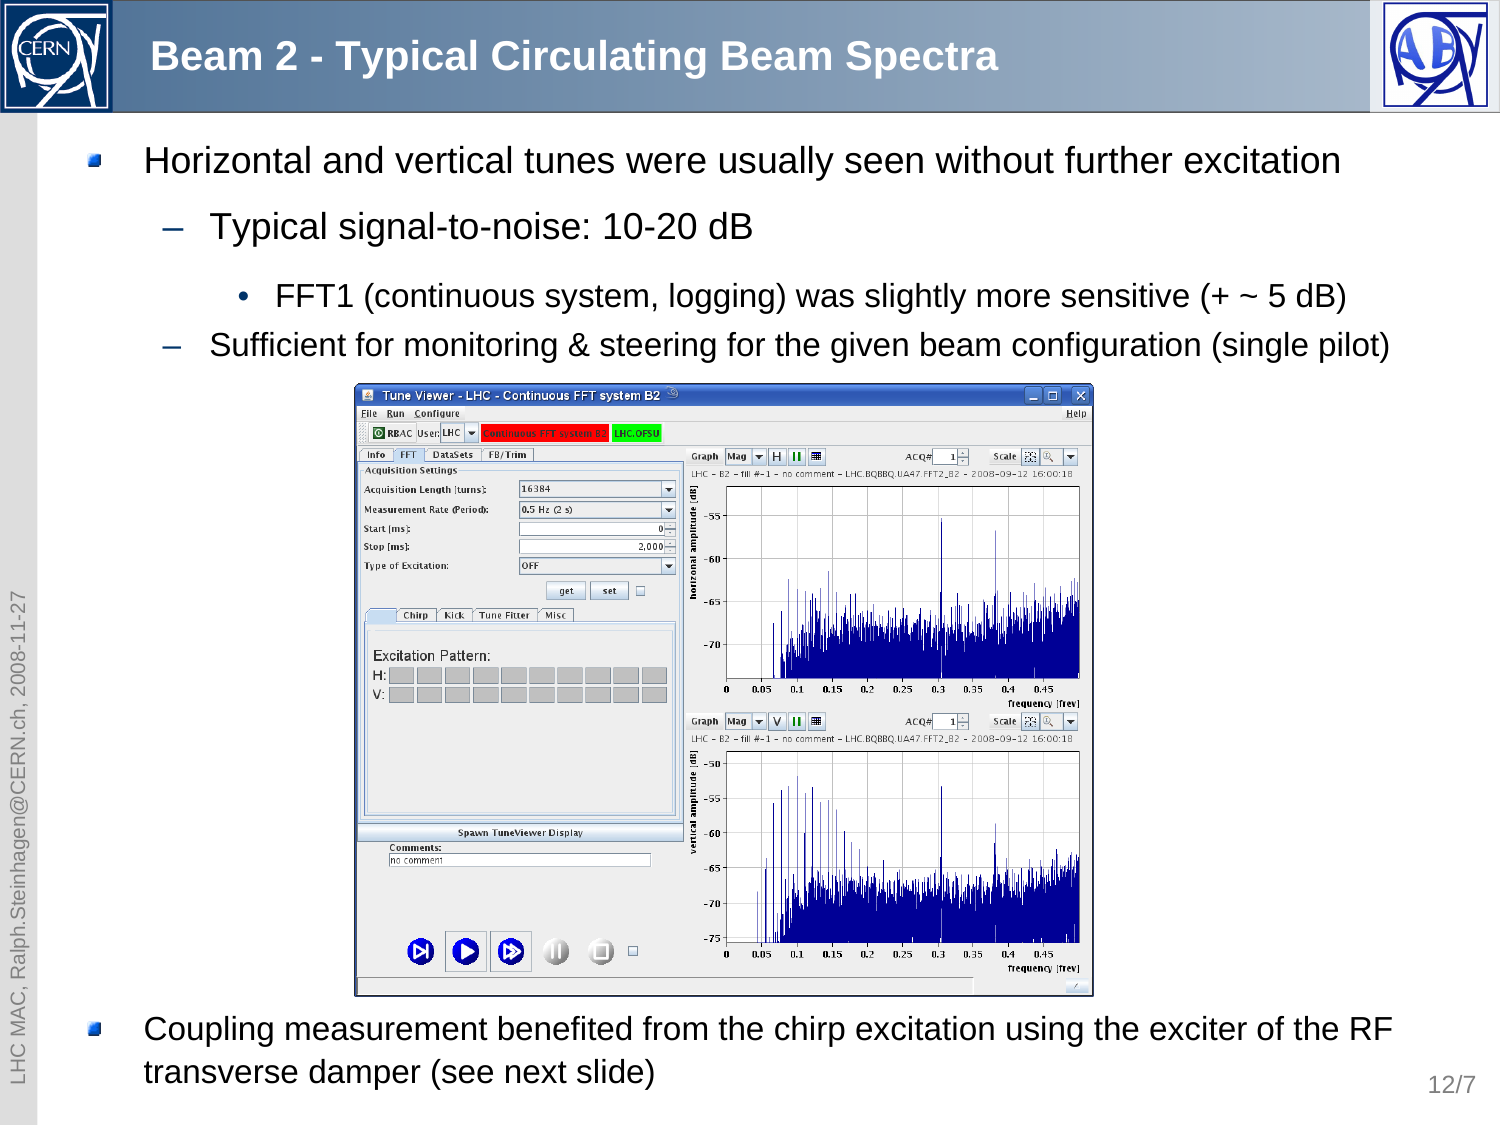

# Beam 2 - Typical Circulating Beam Spectra
Horizontal and vertical tunes were usually seen without further excitation
Typical signal-to-noise: 10-20 dB
FFT1 (continuous system, logging) was slightly more sensitive (+ ~ 5 dB)
Sufficient for monitoring & steering for the given beam configuration (single pilot)
Coupling measurement benefited from the chirp excitation using the exciter of the RF transverse damper (see next slide)